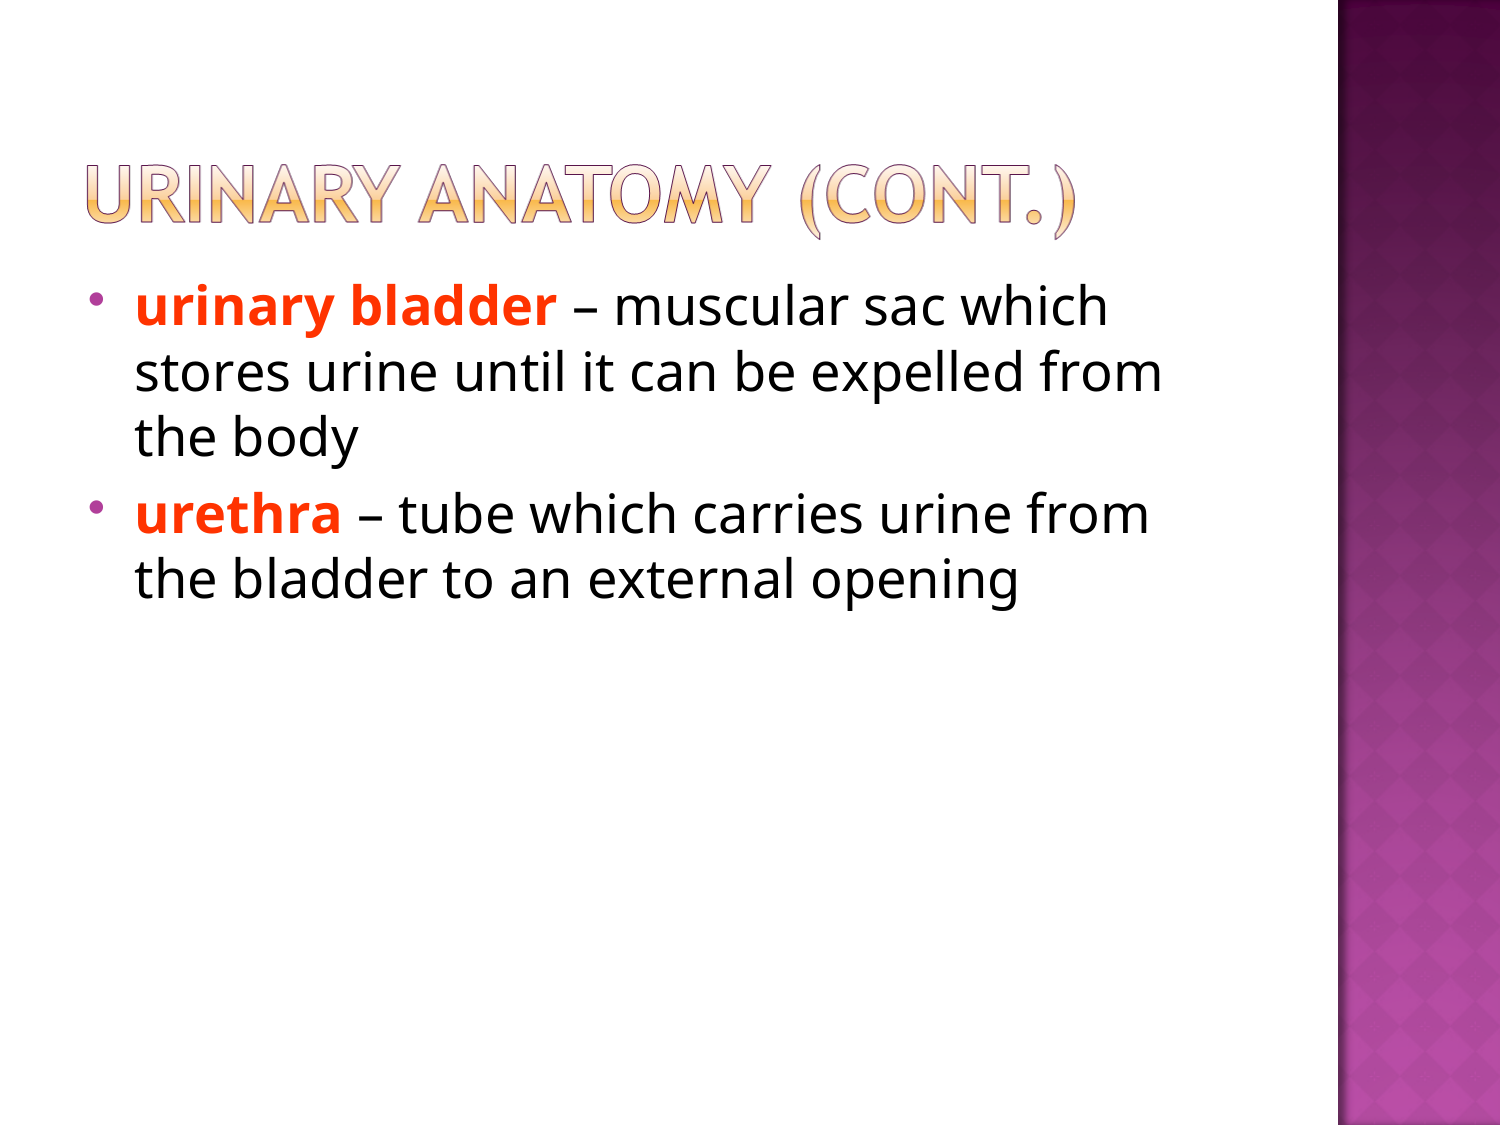

# urinary bladder – muscular sac which stores urine until it can be expelled from the body
urethra – tube which carries urine from the bladder to an external opening